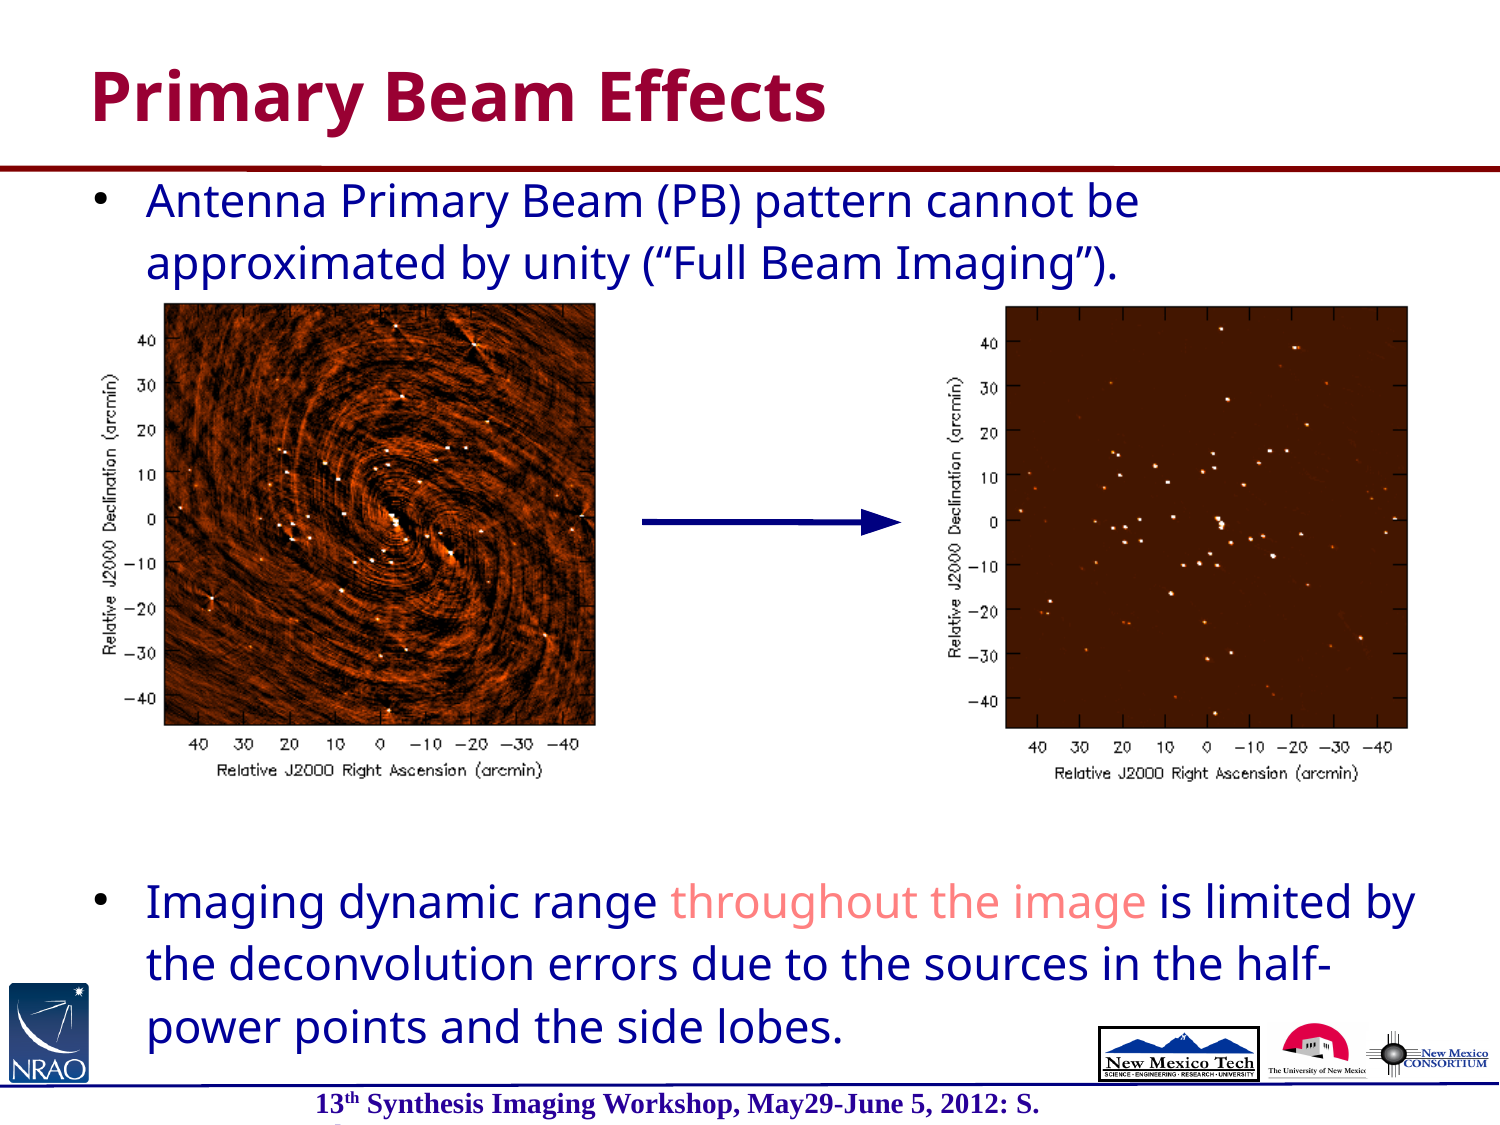

Primary Beam Effects
# Antenna Primary Beam (PB) pattern cannot be approximated by unity (“Full Beam Imaging”).
Imaging dynamic range throughout the image is limited by the deconvolution errors due to the sources in the half-power points and the side lobes.